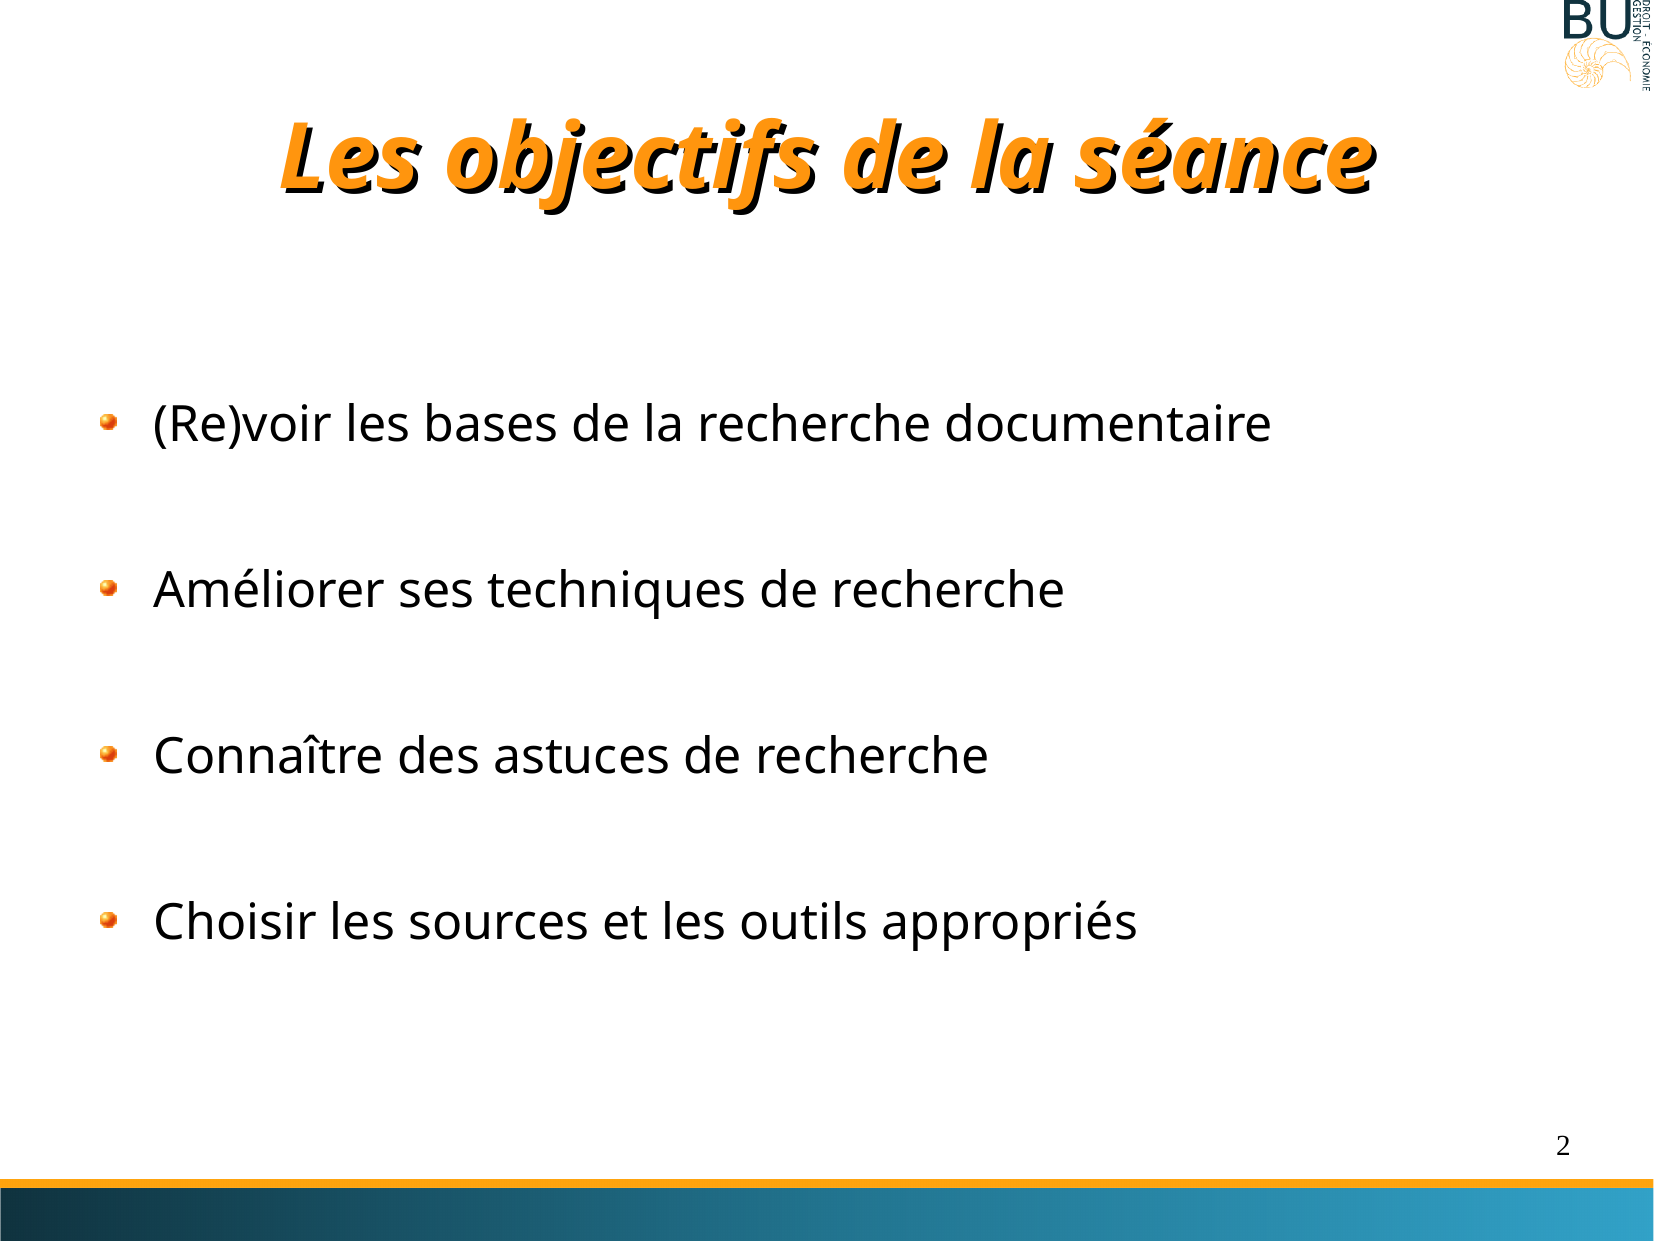

# Les objectifs de la séance
(Re)voir les bases de la recherche documentaire
Améliorer ses techniques de recherche
Connaître des astuces de recherche
Choisir les sources et les outils appropriés
2